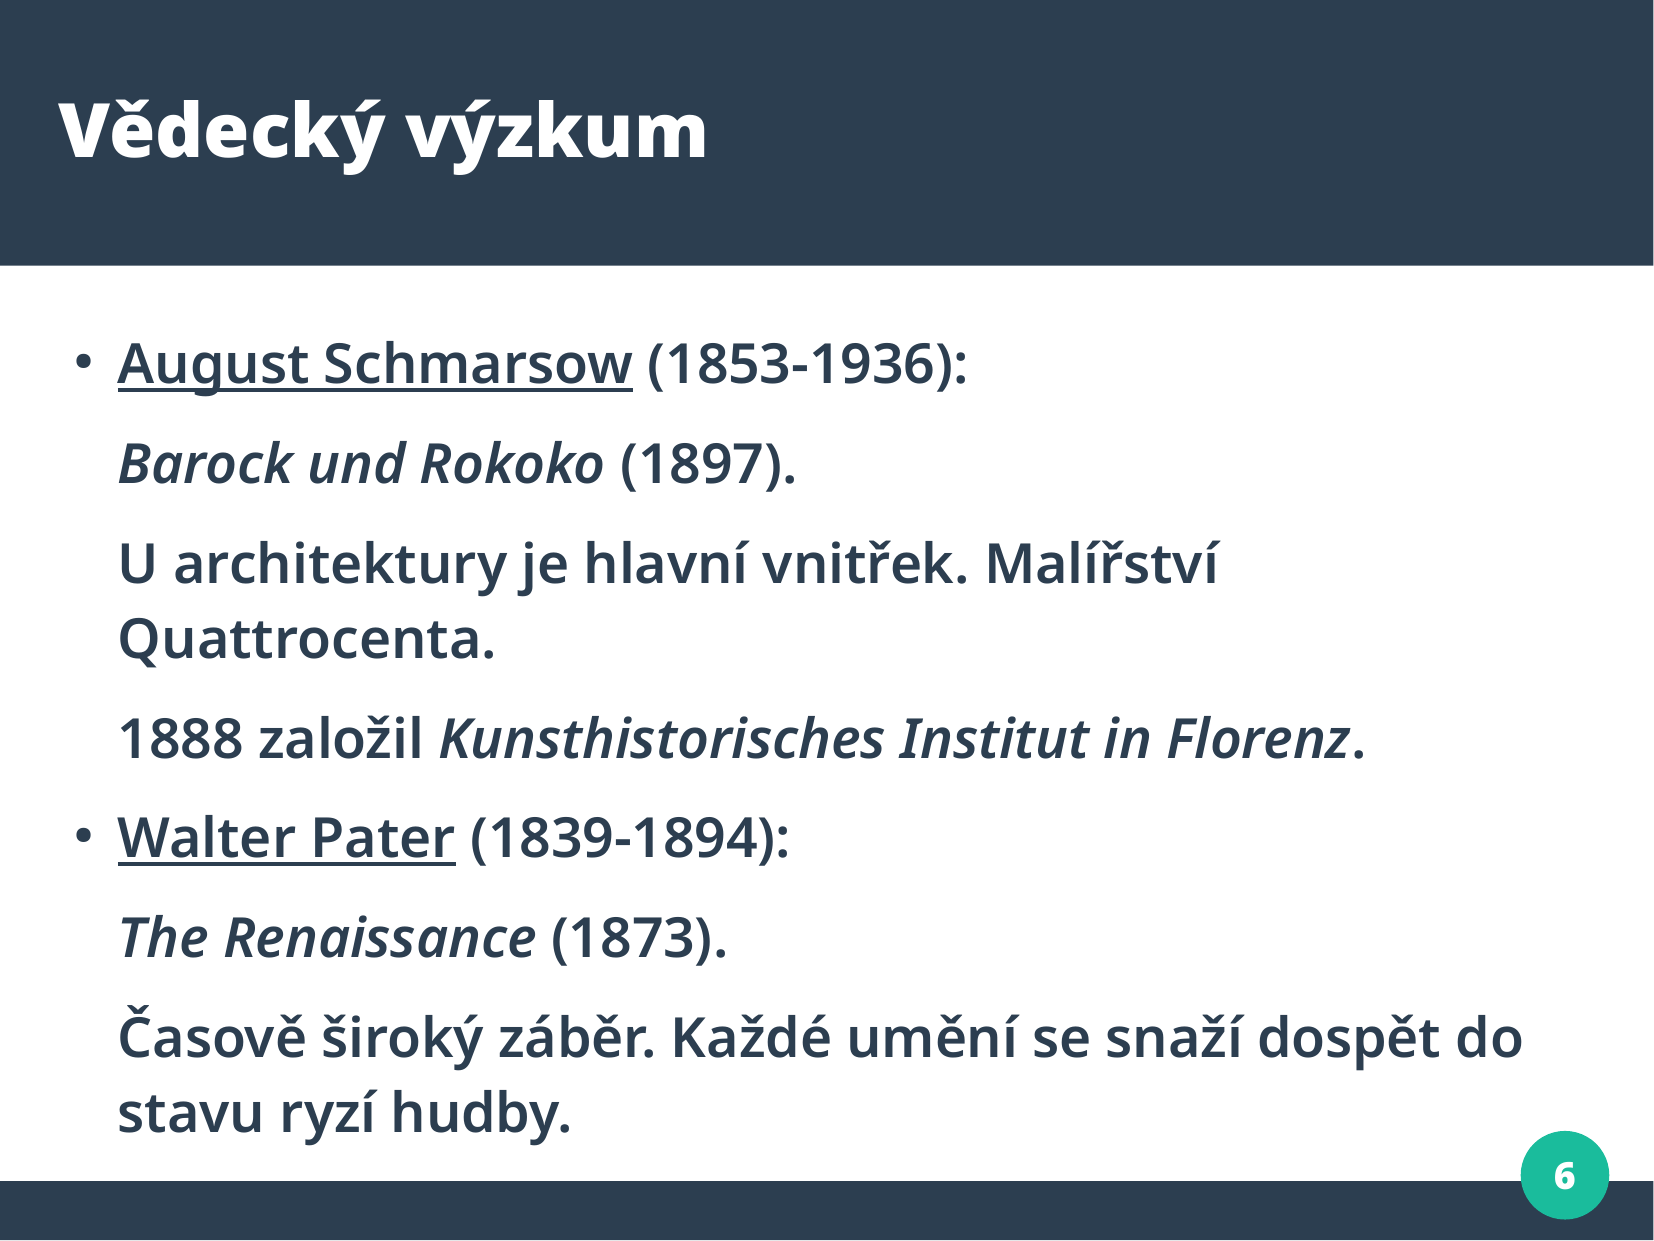

# Vědecký výzkum
August Schmarsow (1853-1936):
Barock und Rokoko (1897).
U architektury je hlavní vnitřek. Malířství Quattrocenta.
1888 založil Kunsthistorisches Institut in Florenz.
Walter Pater (1839-1894):
The Renaissance (1873).
Časově široký záběr. Každé umění se snaží dospět do stavu ryzí hudby.
6